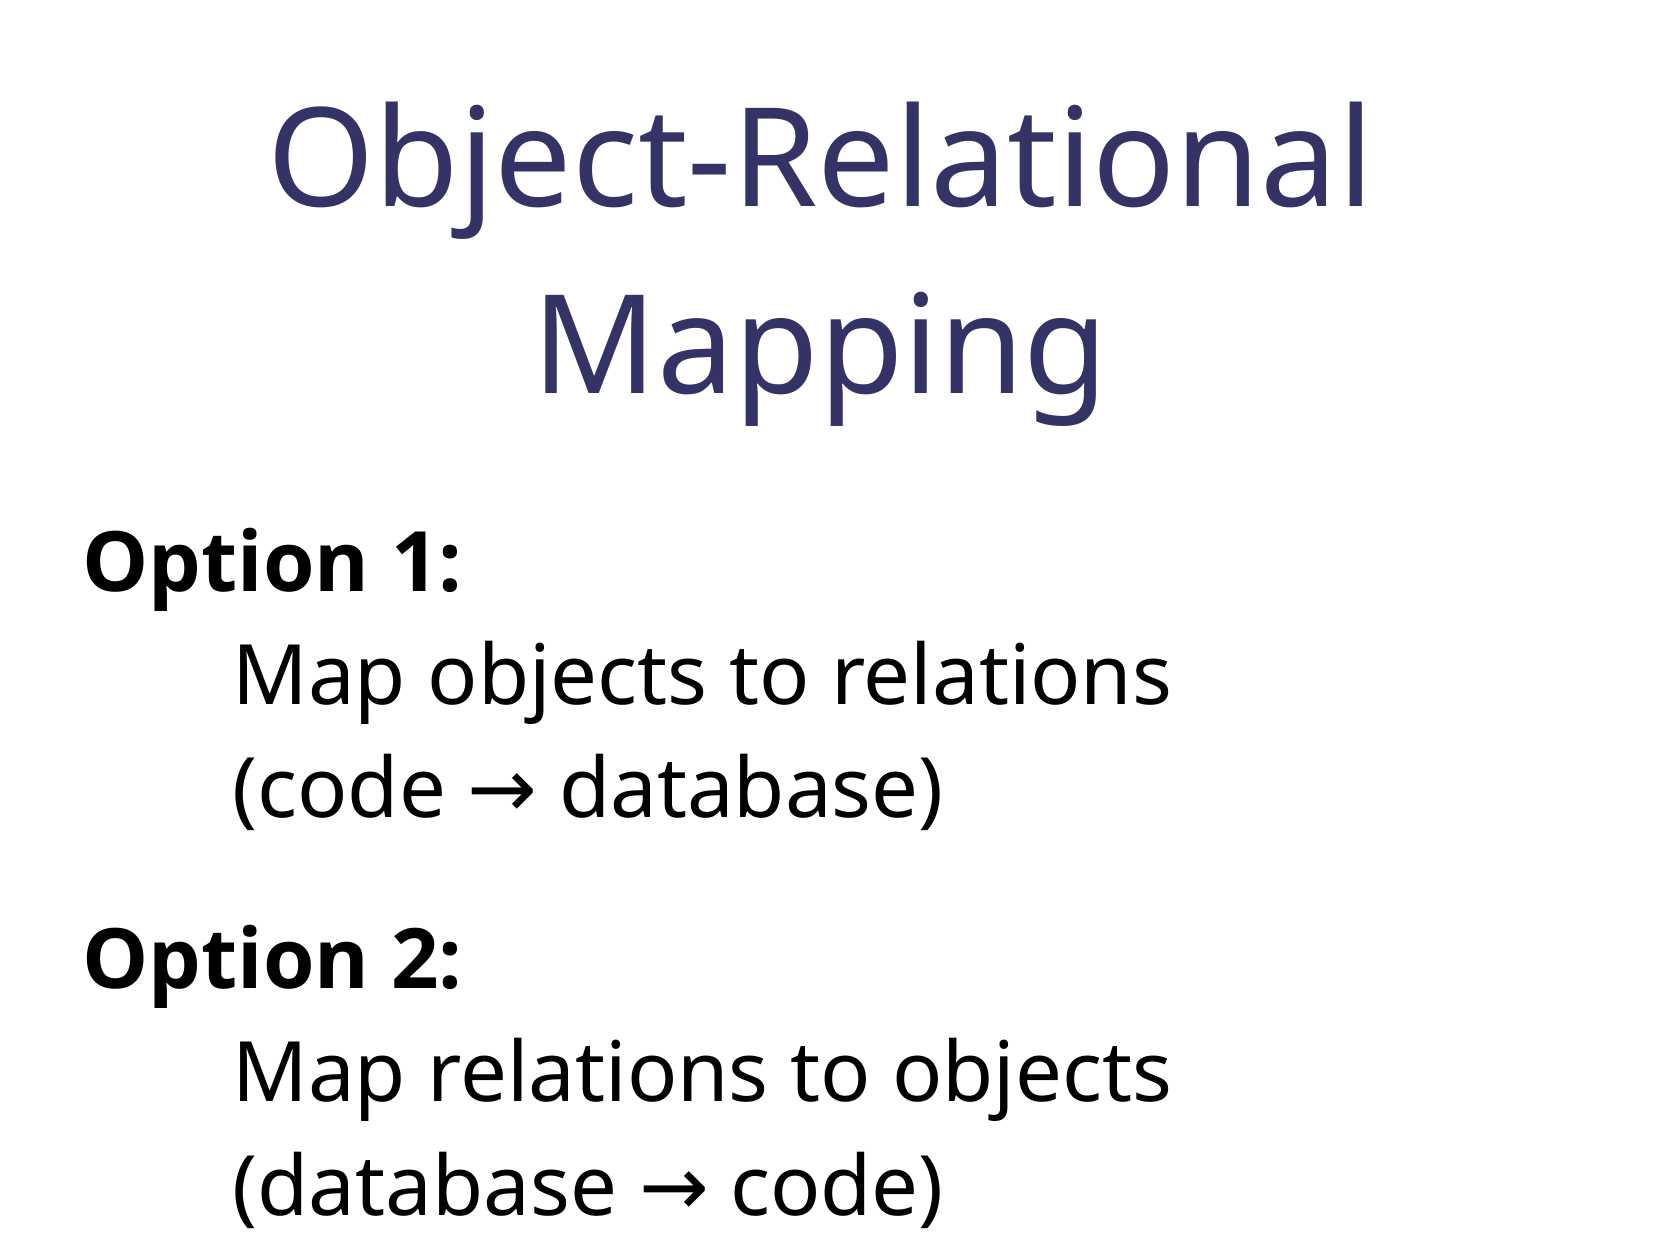

# Object-Relational Mapping
Option 1:
		Map objects to relations
		(code → database)
Option 2:
		Map relations to objects
		(database → code)